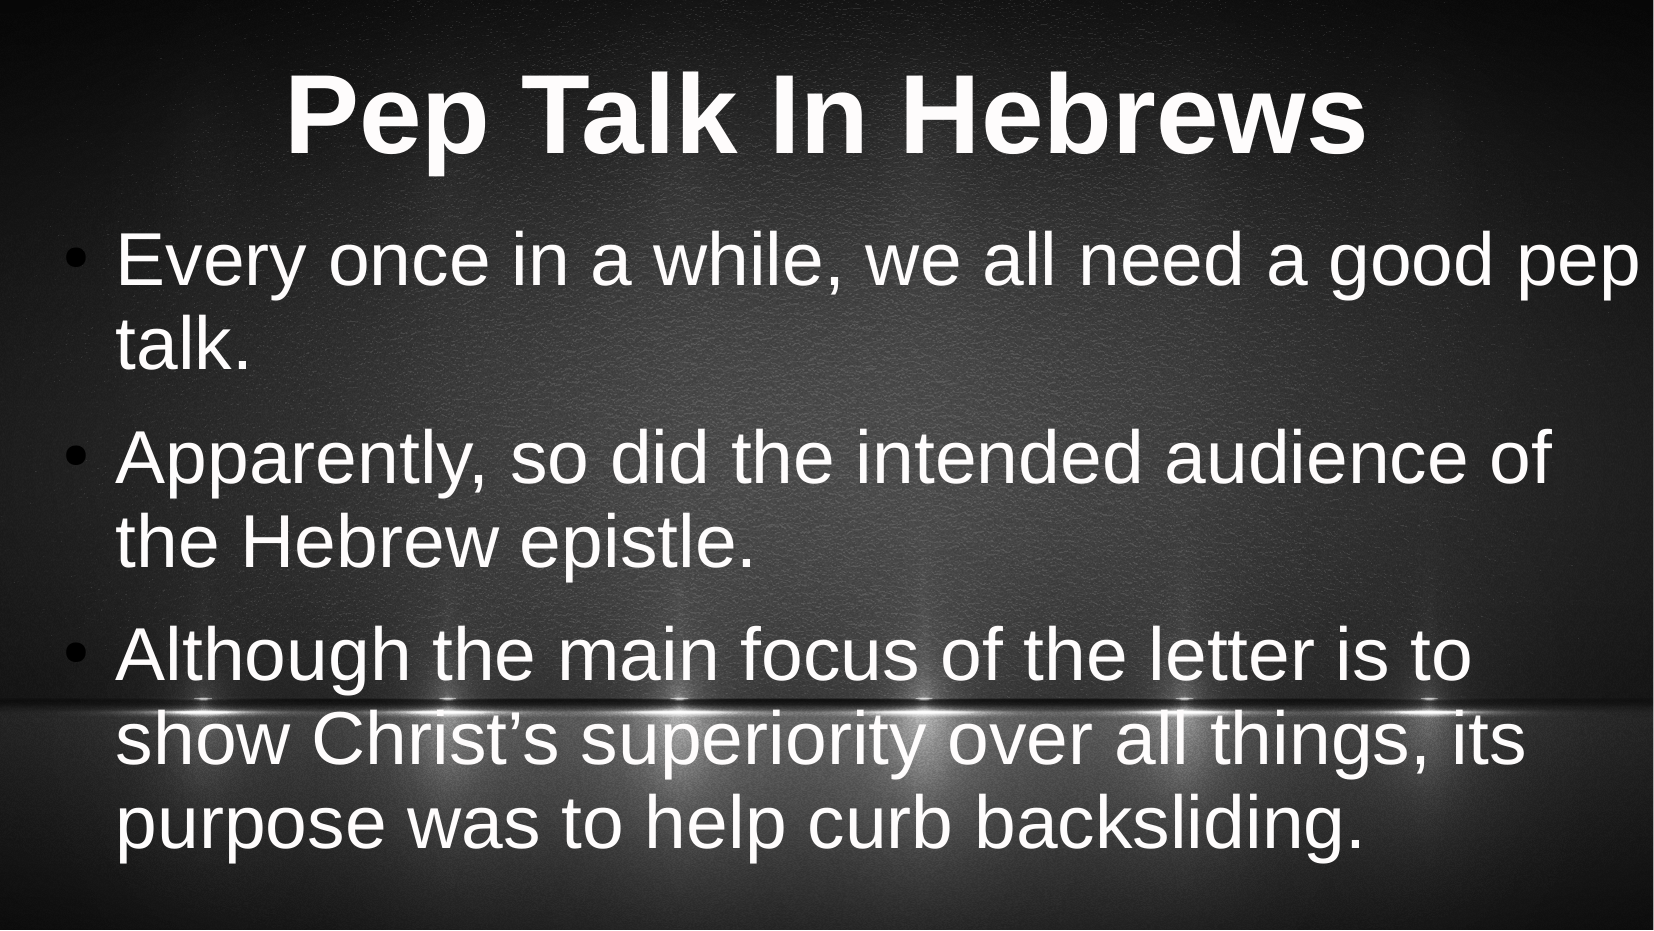

# Pep Talk In Hebrews
Every once in a while, we all need a good pep talk.
Apparently, so did the intended audience of the Hebrew epistle.
Although the main focus of the letter is to show Christ’s superiority over all things, its purpose was to help curb backsliding.